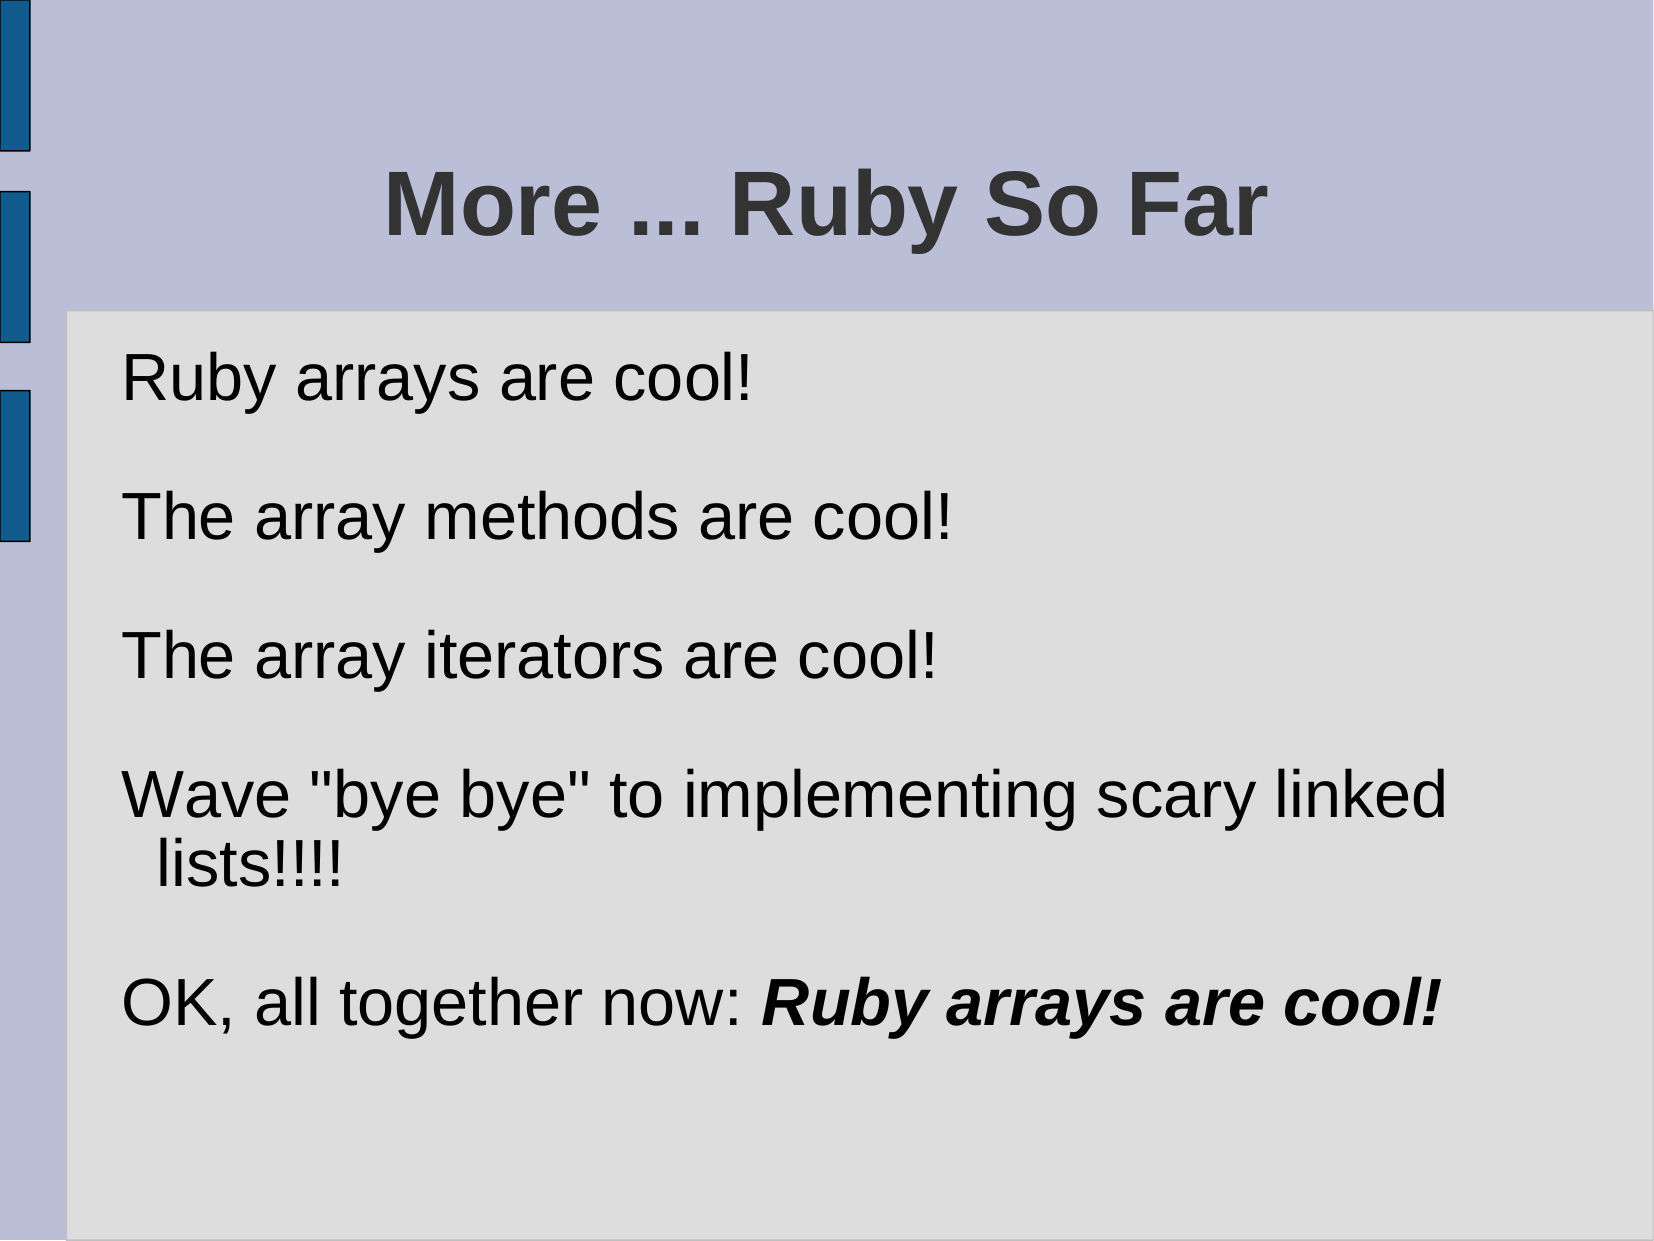

# More ... Ruby So Far
Ruby arrays are cool!
The array methods are cool!
The array iterators are cool!
Wave "bye bye" to implementing scary linked lists!!!!
OK, all together now: Ruby arrays are cool!